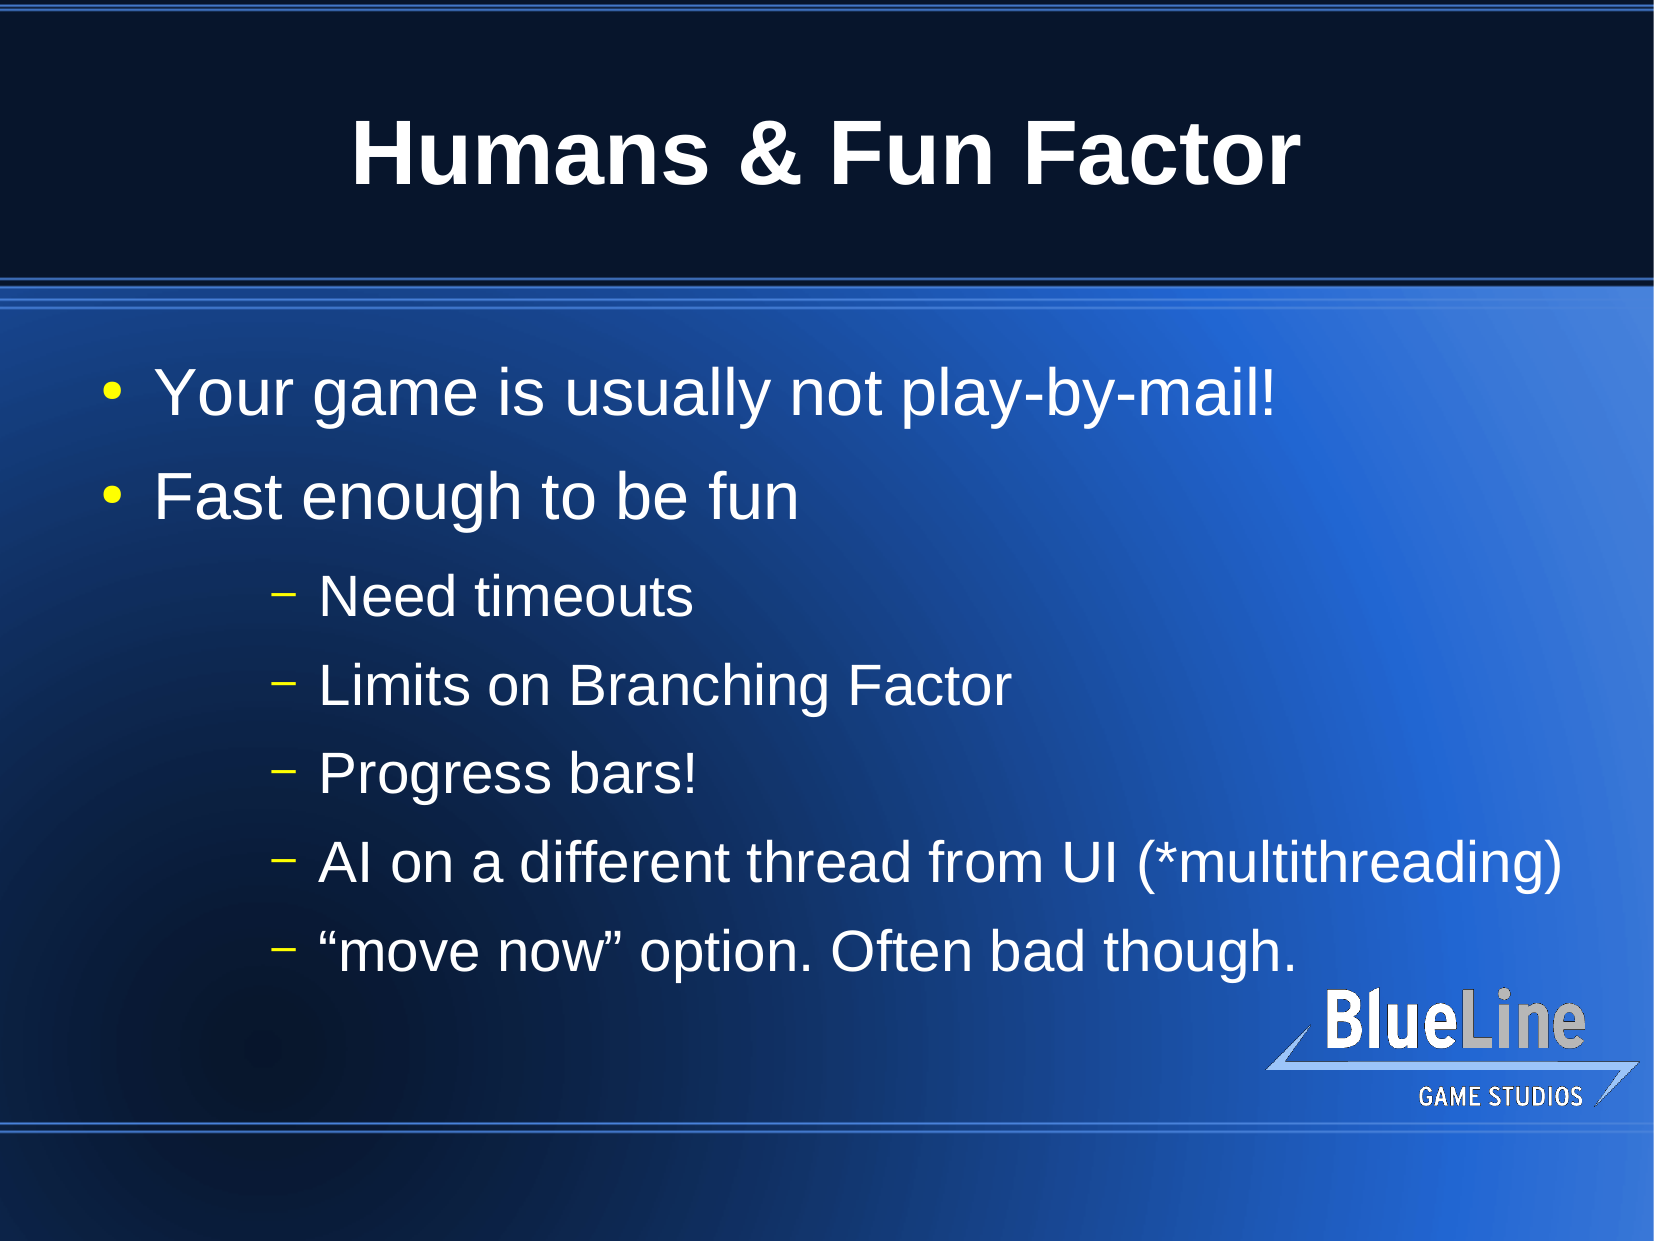

# Humans & Fun Factor
Your game is usually not play-by-mail!
Fast enough to be fun
Need timeouts
Limits on Branching Factor
Progress bars!
AI on a different thread from UI (*multithreading)
“move now” option. Often bad though.